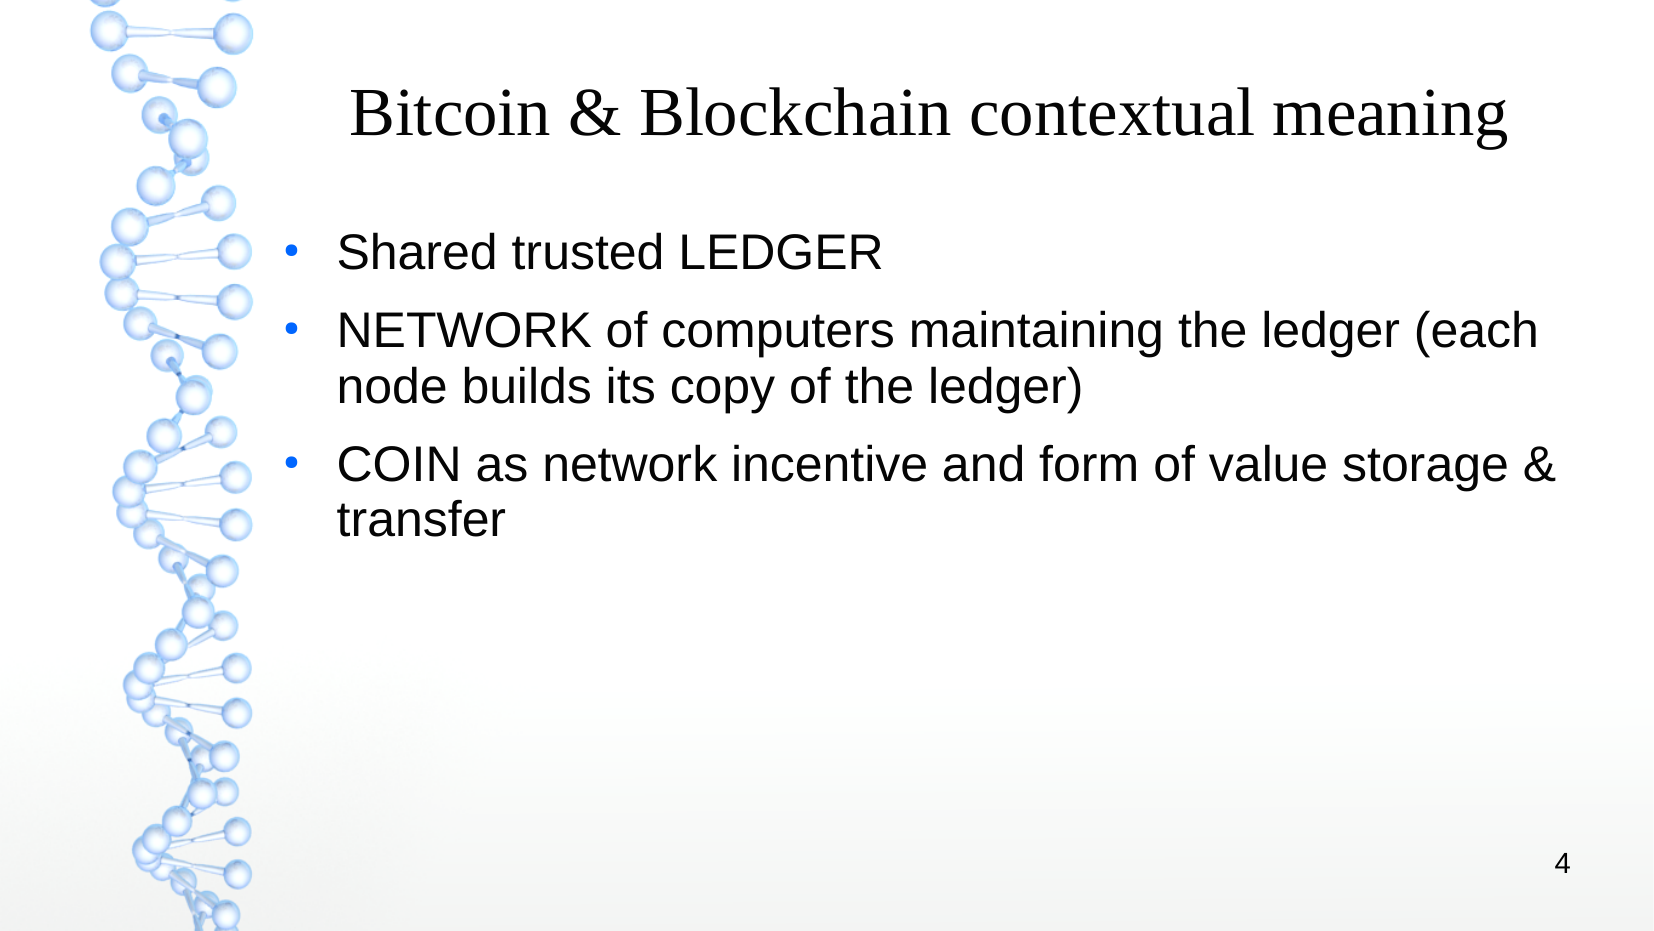

# Bitcoin & Blockchain contextual meaning
Shared trusted LEDGER
NETWORK of computers maintaining the ledger (each node builds its copy of the ledger)
COIN as network incentive and form of value storage & transfer
4